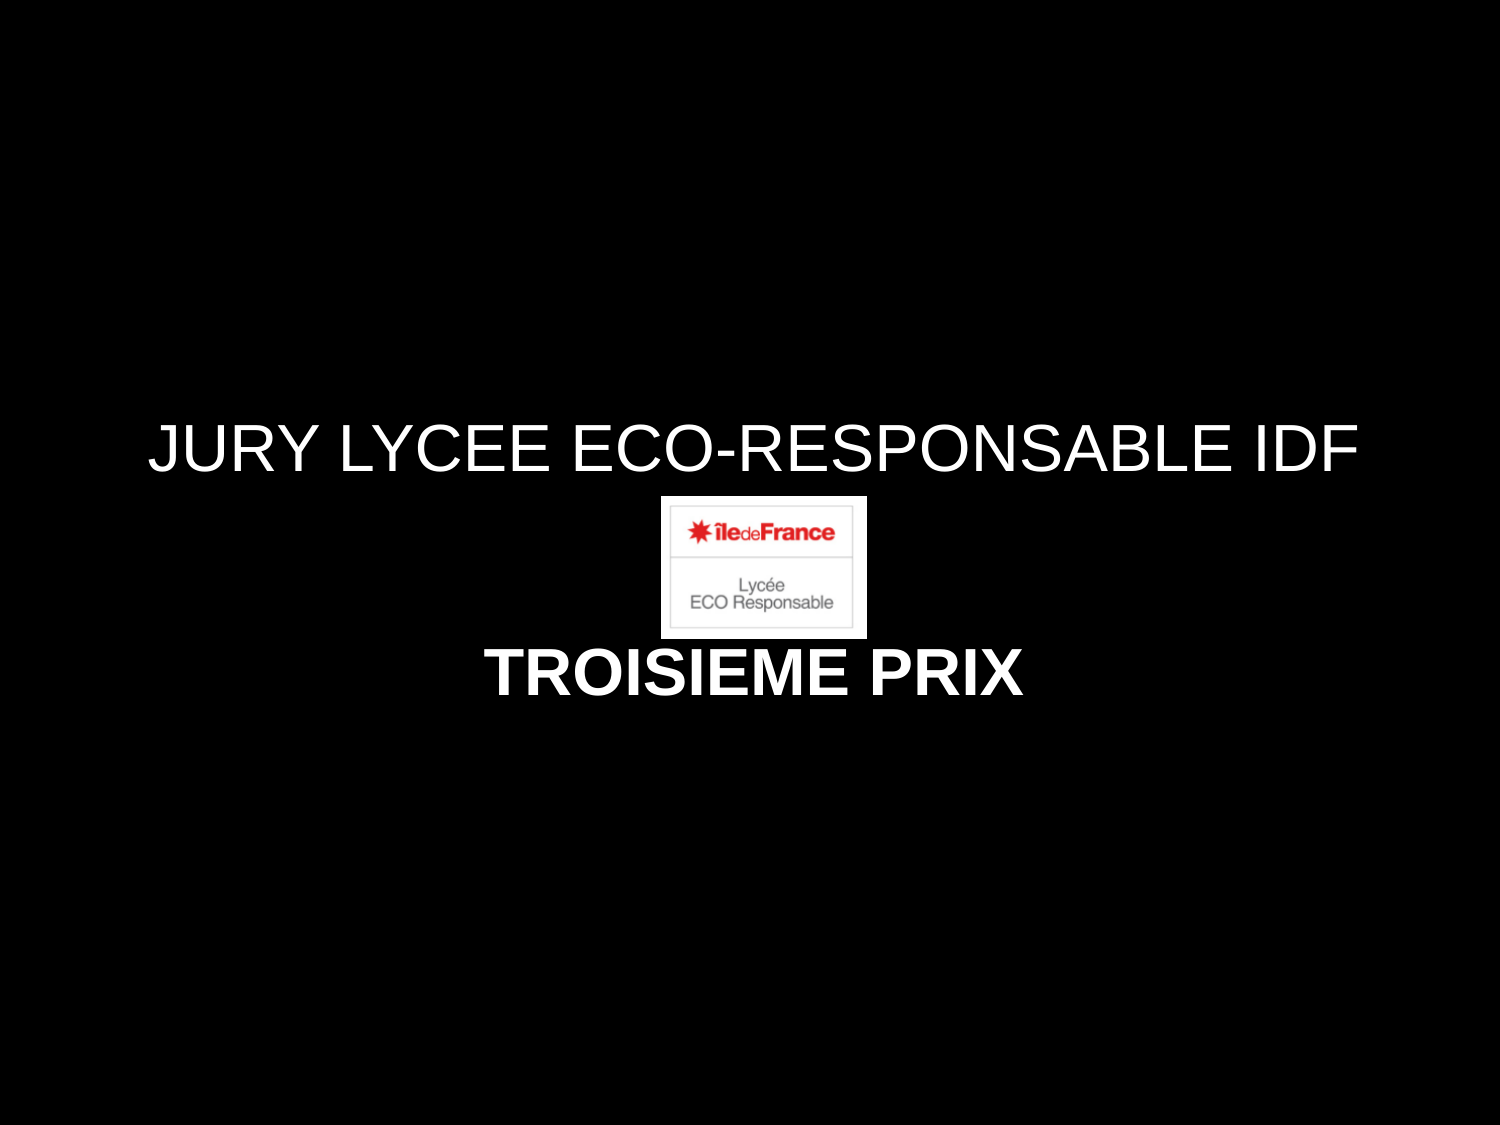

# JURY LYCEE ECO-RESPONSABLE IDF
TROISIEME PRIX